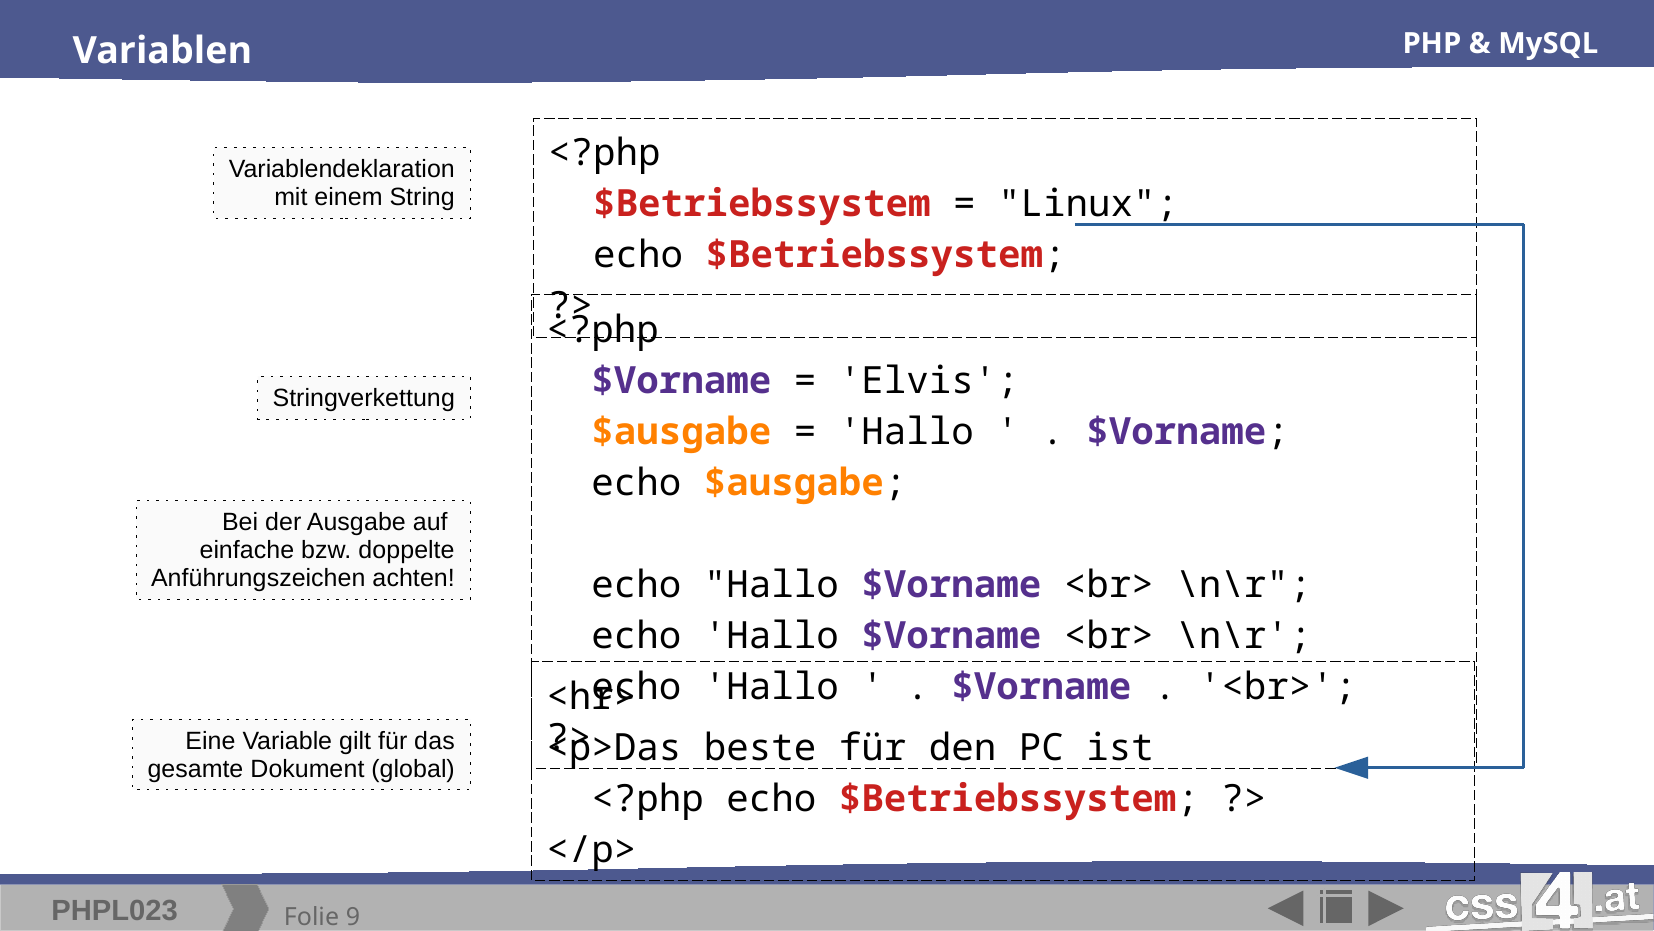

PHP & MySQL
Variablen
<?php
 $Betriebssystem = "Linux";
 echo $Betriebssystem;
?>
Variablendeklaration
mit einem String
<?php
 $Vorname = 'Elvis';
 $ausgabe = 'Hallo ' . $Vorname;
 echo $ausgabe;
 echo "Hallo $Vorname <br> \n\r";
 echo 'Hallo $Vorname <br> \n\r';
 echo 'Hallo ' . $Vorname . '<br>';
?>
Stringverkettung
Bei der Ausgabe auf
einfache bzw. doppelte
Anführungszeichen achten!
<hr>
<p>Das beste für den PC ist
 <?php echo $Betriebssystem; ?>
</p>
Eine Variable gilt für das
gesamte Dokument (global)
PHPL023
Folie